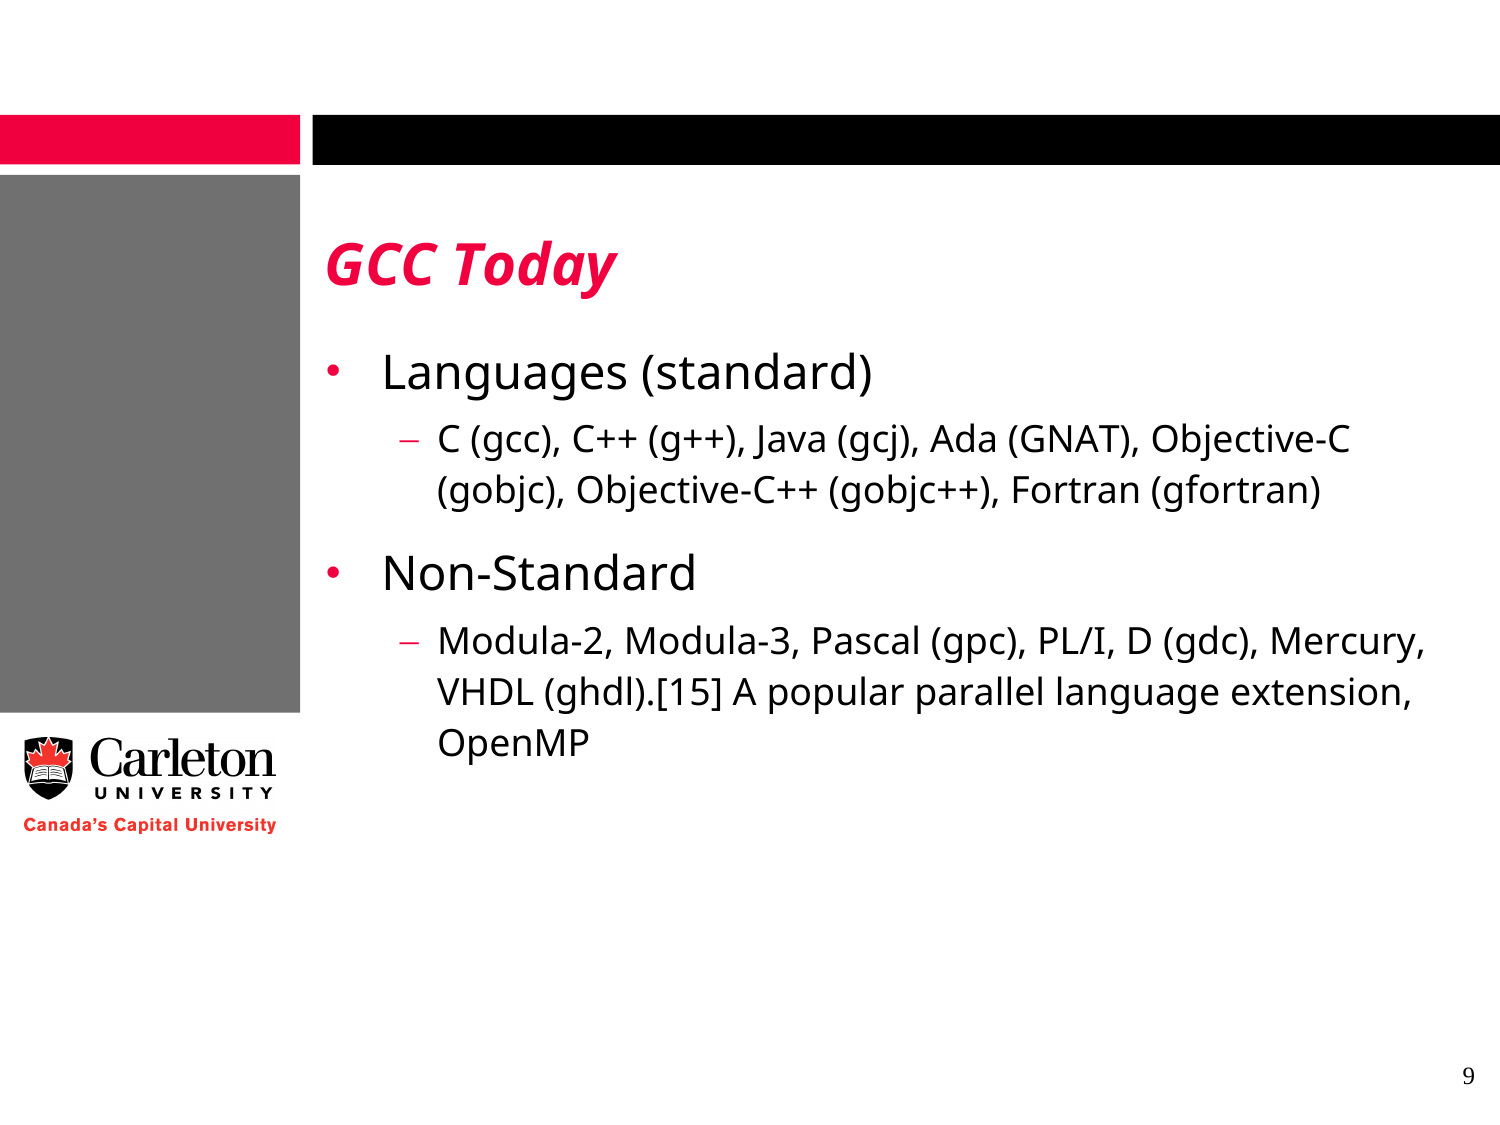

# GCC Today
Languages (standard)
C (gcc), C++ (g++), Java (gcj), Ada (GNAT), Objective-C (gobjc), Objective-C++ (gobjc++), Fortran (gfortran)
Non-Standard
Modula-2, Modula-3, Pascal (gpc), PL/I, D (gdc), Mercury, VHDL (ghdl).[15] A popular parallel language extension, OpenMP
9